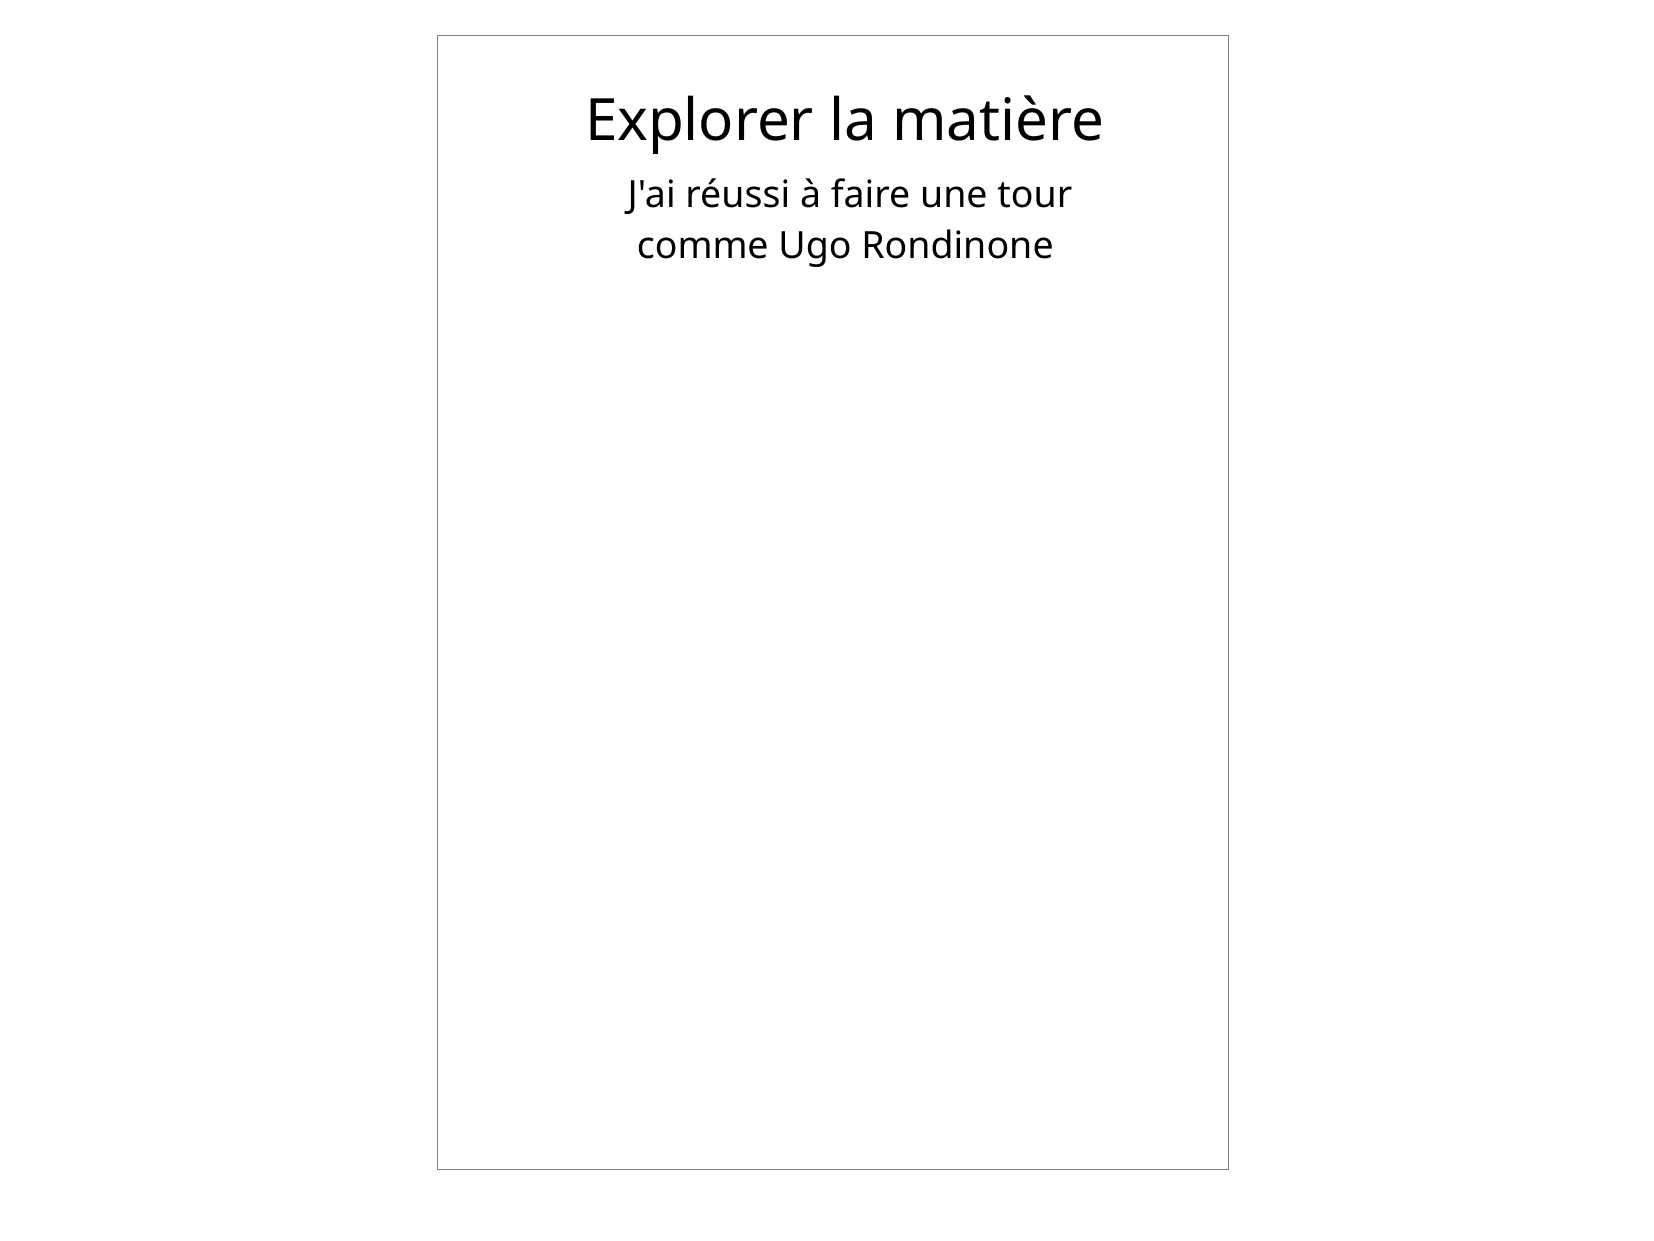

Explorer la matière
J'ai réussi à faire une tour comme Ugo Rondinone